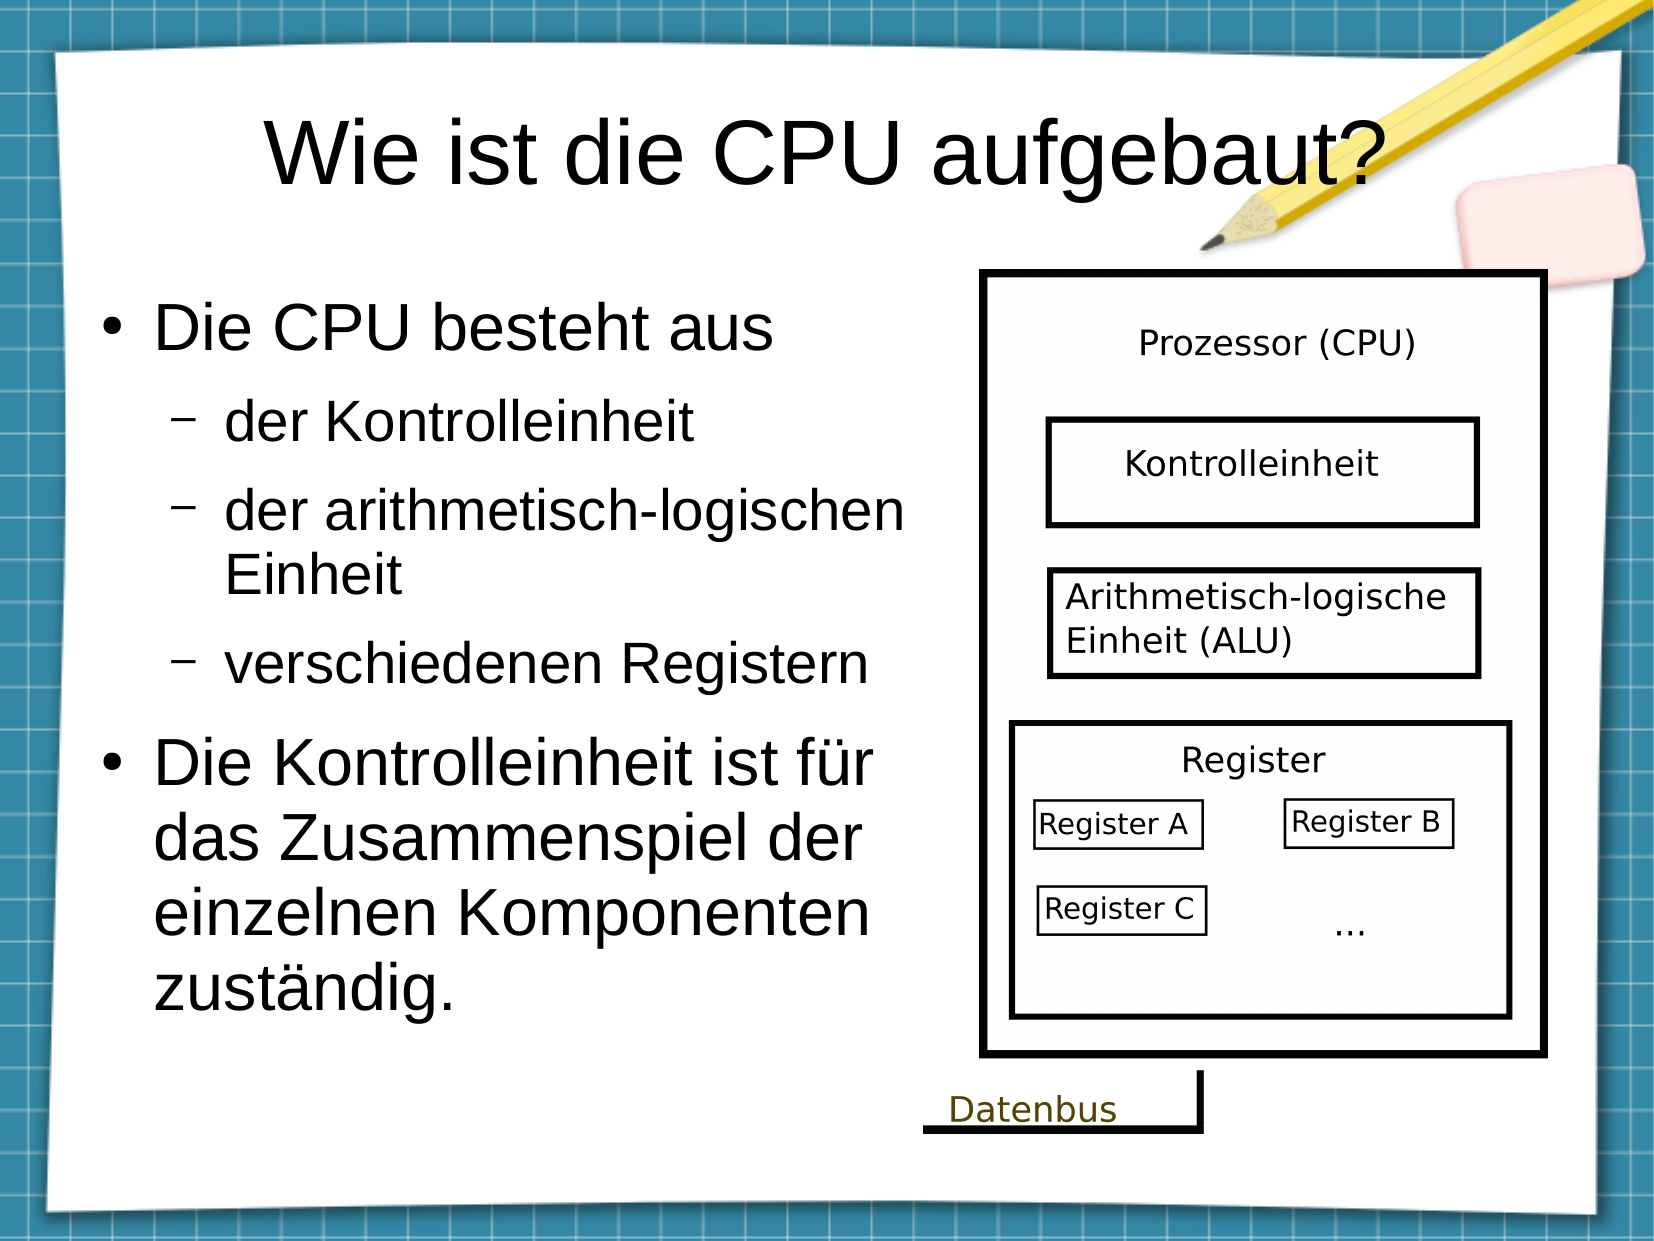

# Wie ist die CPU aufgebaut?
Die CPU besteht aus
der Kontrolleinheit
der arithmetisch-logischen
Einheit
verschiedenen Registern
Die Kontrolleinheit ist für das Zusammenspiel der einzelnen Komponenten zuständig.